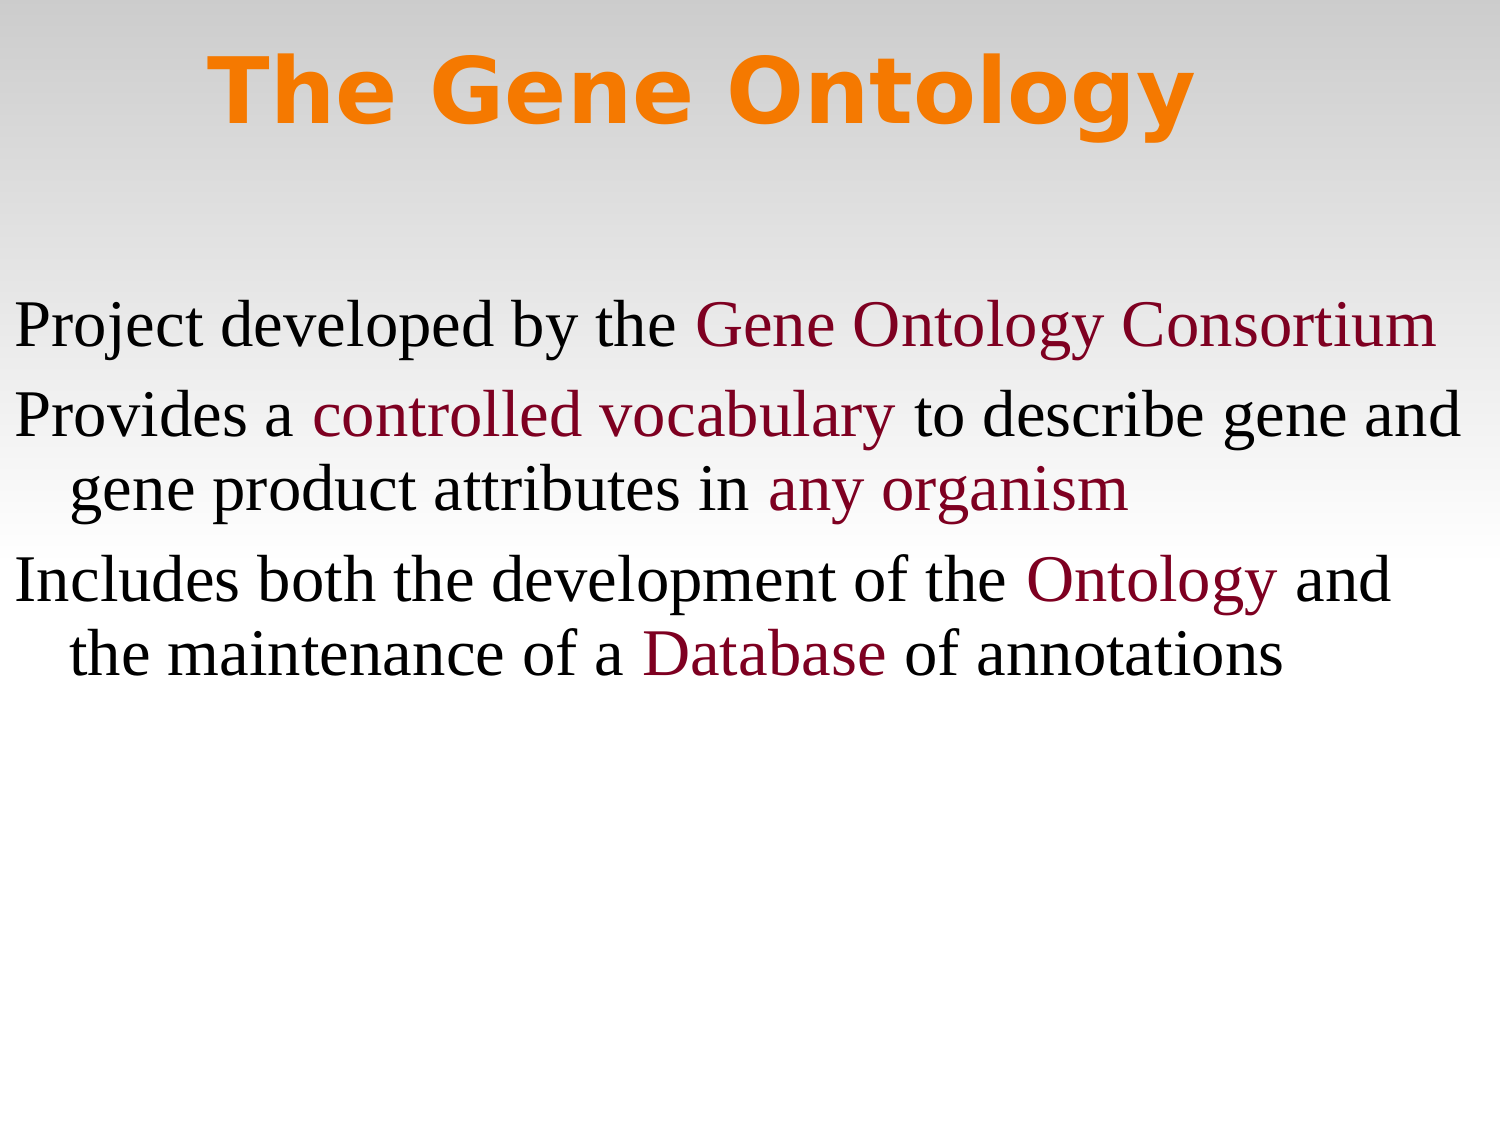

# The Gene Ontology
Project developed by the Gene Ontology Consortium
Provides a controlled vocabulary to describe gene and gene product attributes in any organism
Includes both the development of the Ontology and the maintenance of a Database of annotations